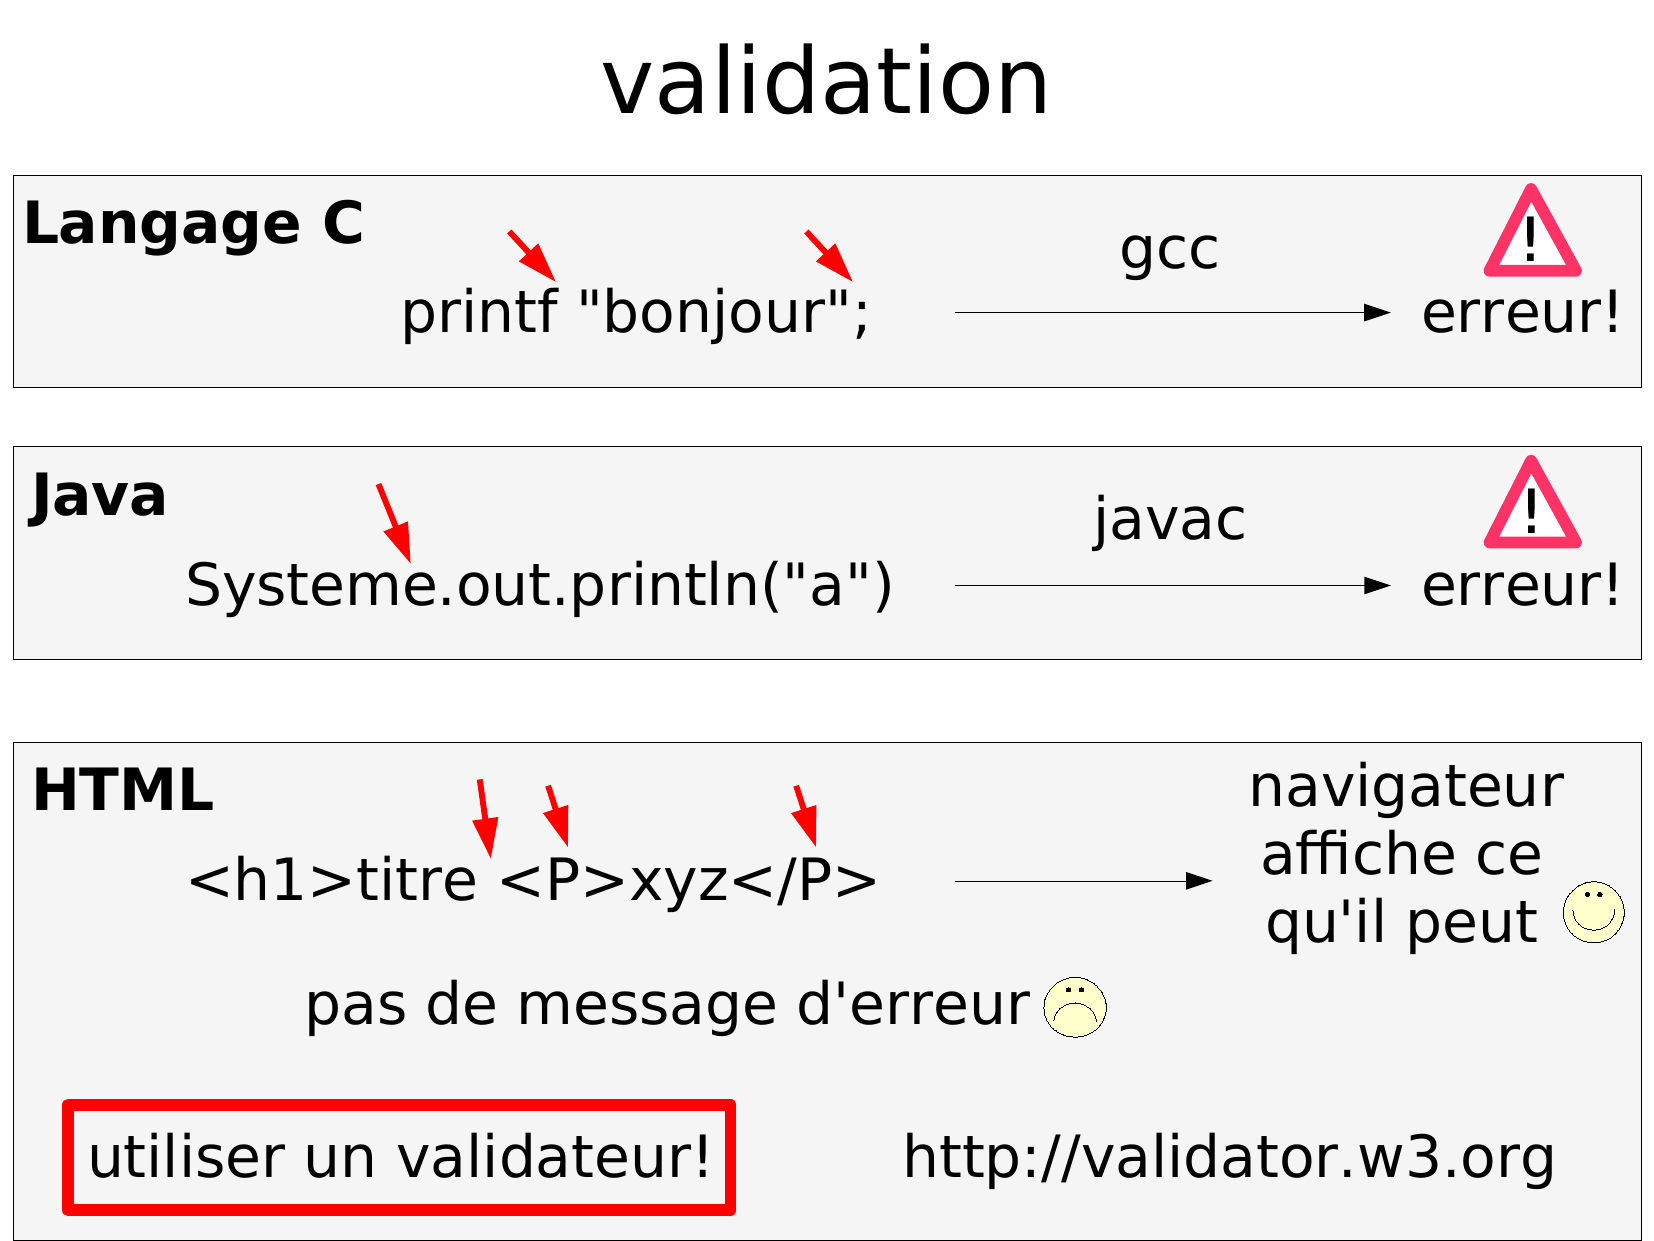

# validation
!
Langage C
gcc
printf "bonjour";
erreur!
!
Java
javac
Systeme.out.println("a")
erreur!
navigateur
HTML
affiche ce
qu'il peut
<h1>titre <P>xyz</P>
pas de message d'erreur
utiliser un validateur!
http://validator.w3.org